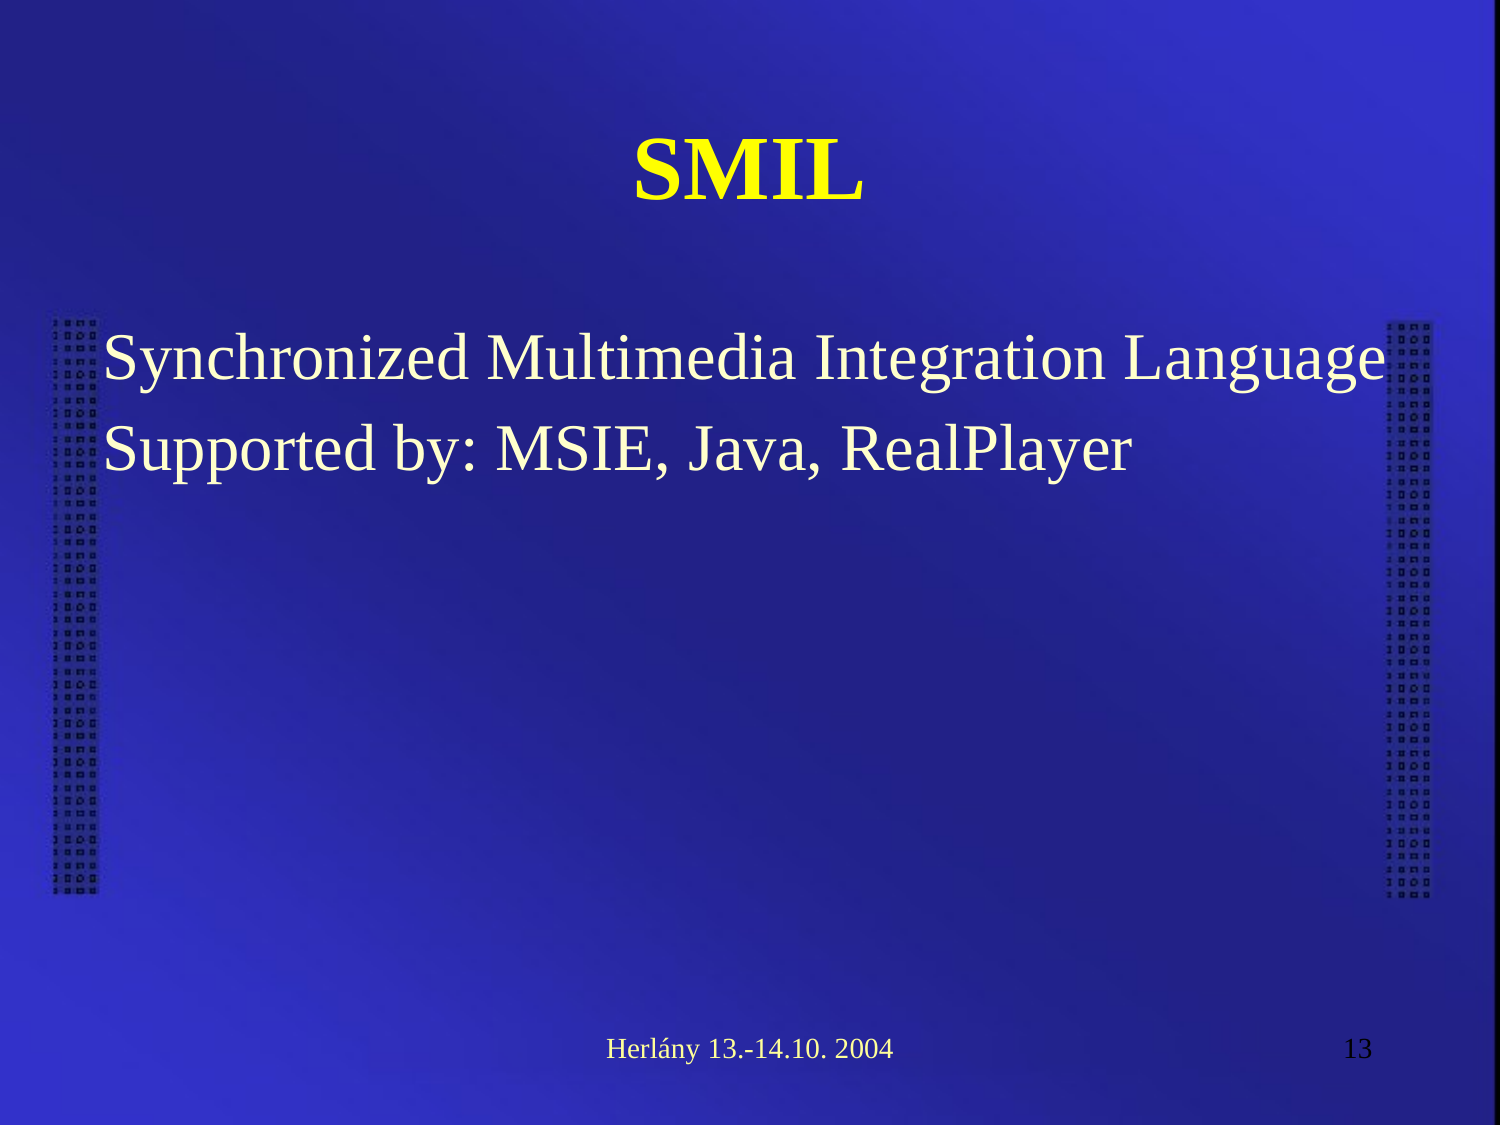

# SMIL
Synchronized Multimedia Integration Language
Supported by: MSIE, Java, RealPlayer
Herlány 13.-14.10. 2004